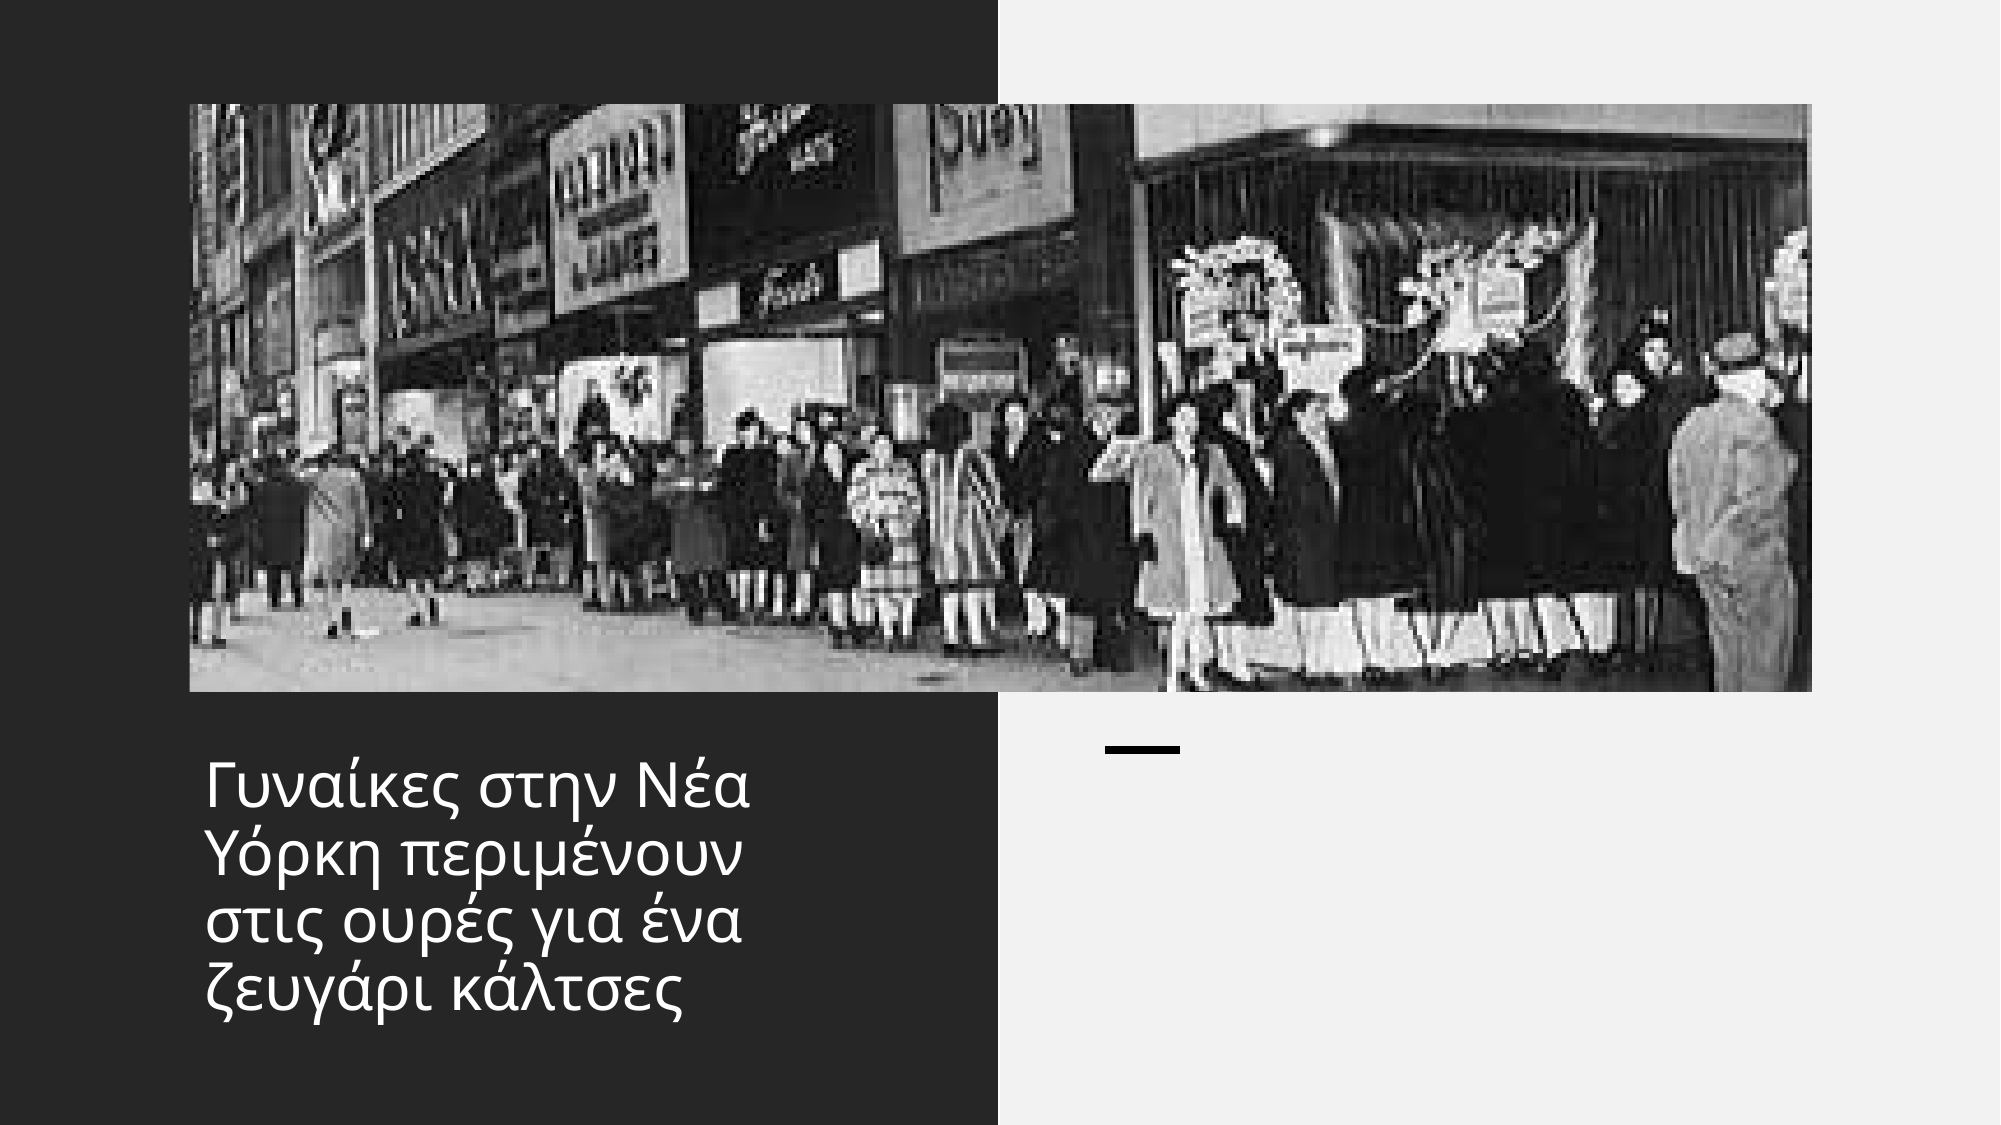

# Γυναίκες στην Νέα Υόρκη περιμένουν στις ουρές για ένα ζευγάρι κάλτσες